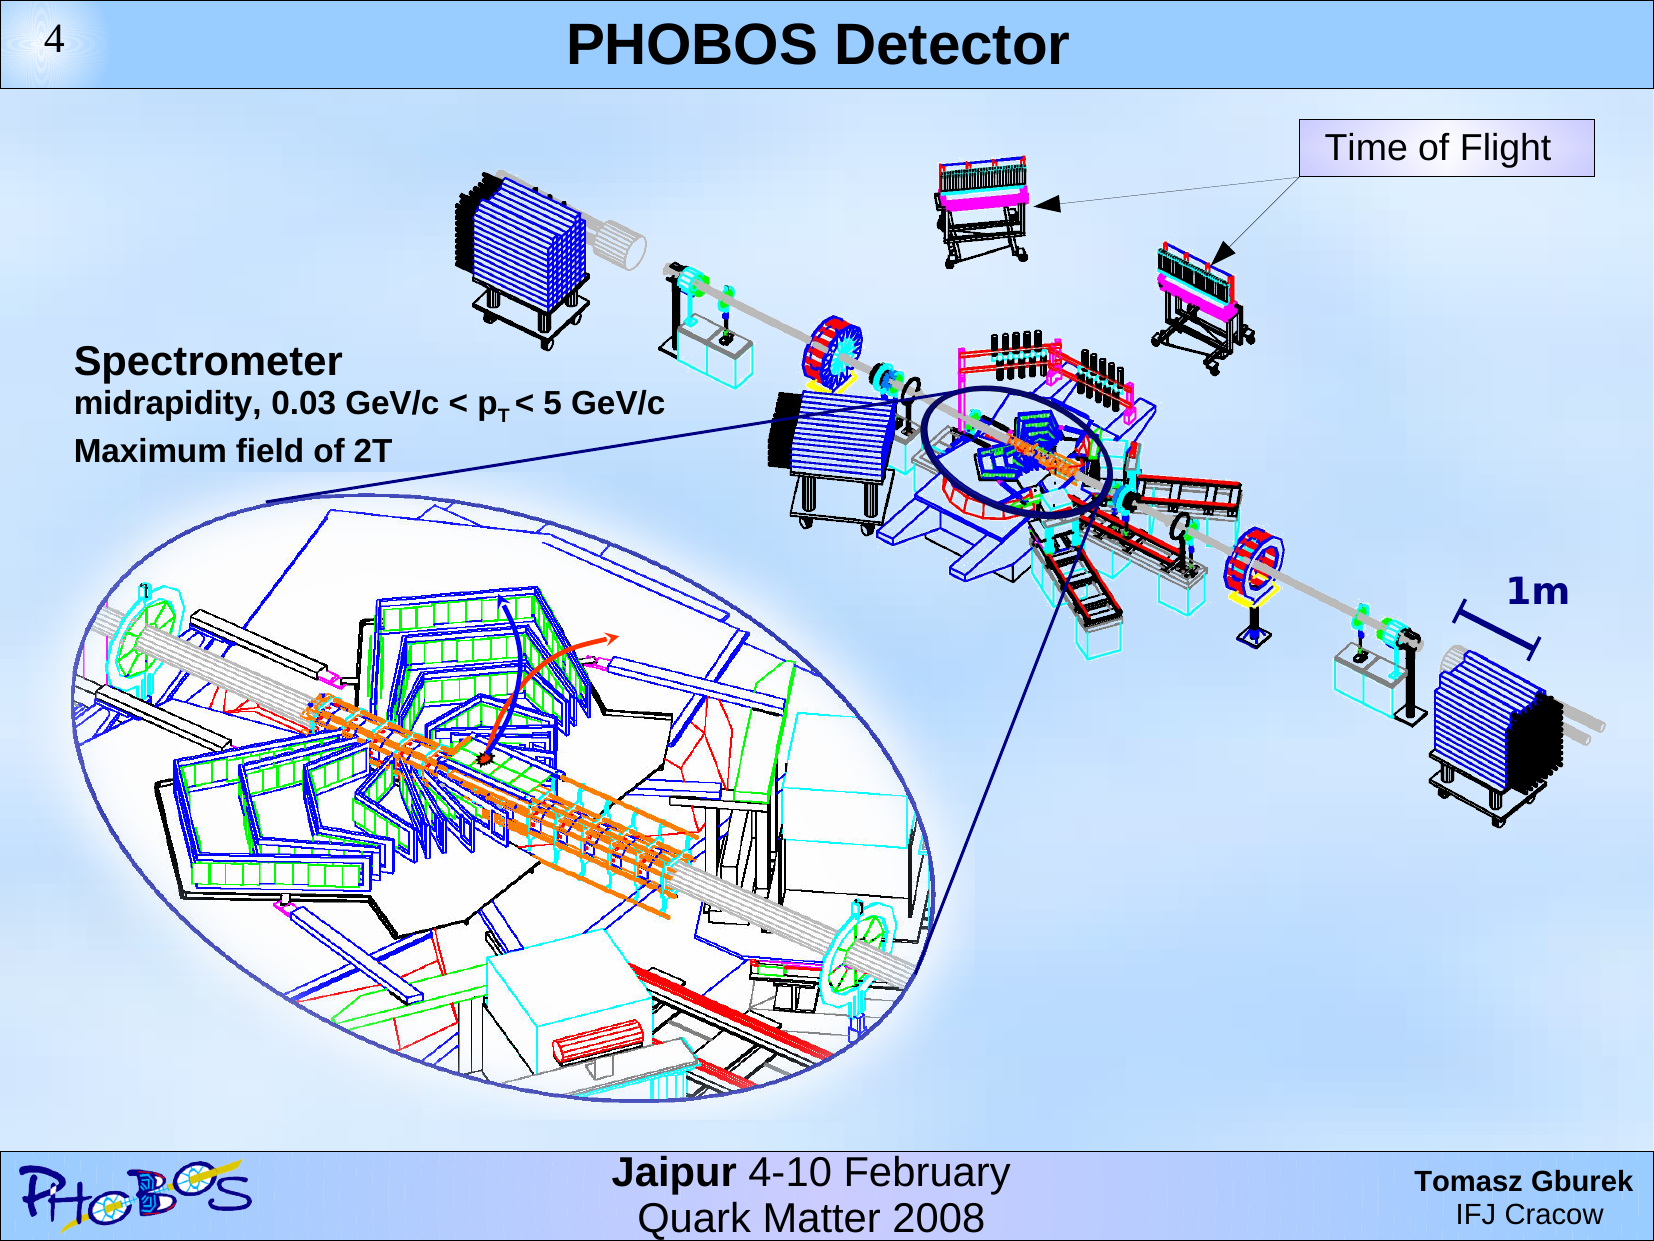

# PHOBOS Detector
4
 Time of Flight
Spectrometer
midrapidity, 0.03 GeV/c < pT < 5 GeV/c
Maximum field of 2T
1m